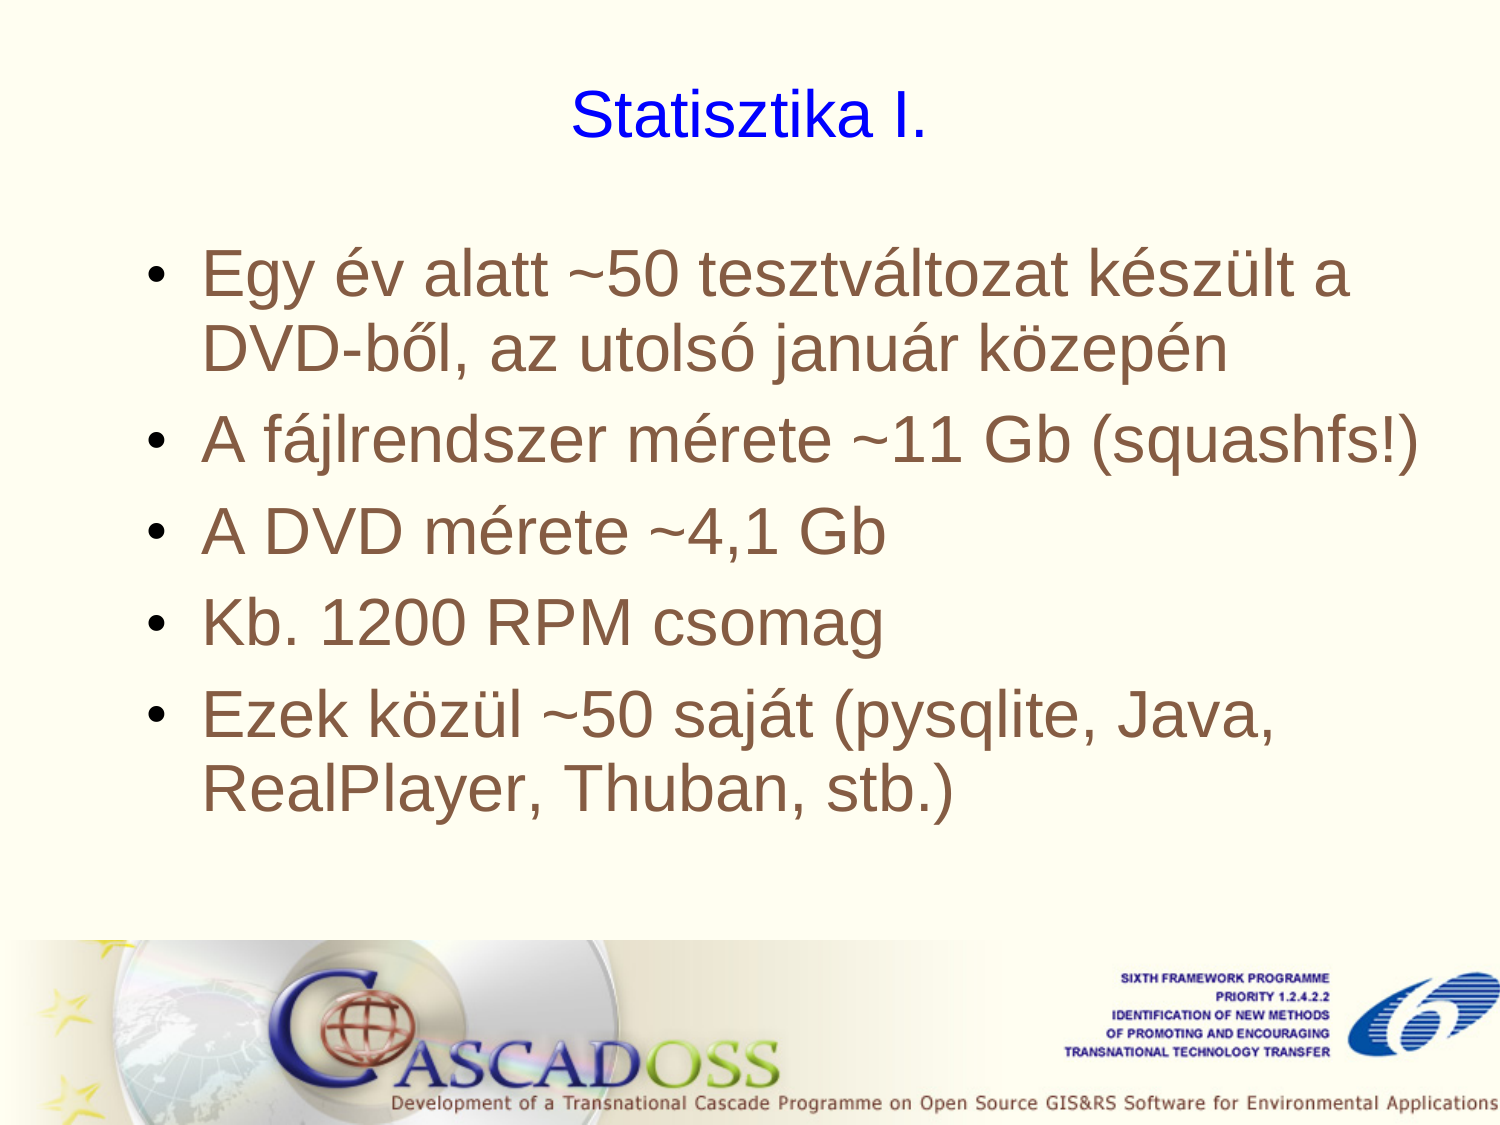

# Statisztika I.
Egy év alatt ~50 tesztváltozat készült a DVD-ből, az utolsó január közepén
A fájlrendszer mérete ~11 Gb (squashfs!)
A DVD mérete ~4,1 Gb
Kb. 1200 RPM csomag
Ezek közül ~50 saját (pysqlite, Java, RealPlayer, Thuban, stb.)